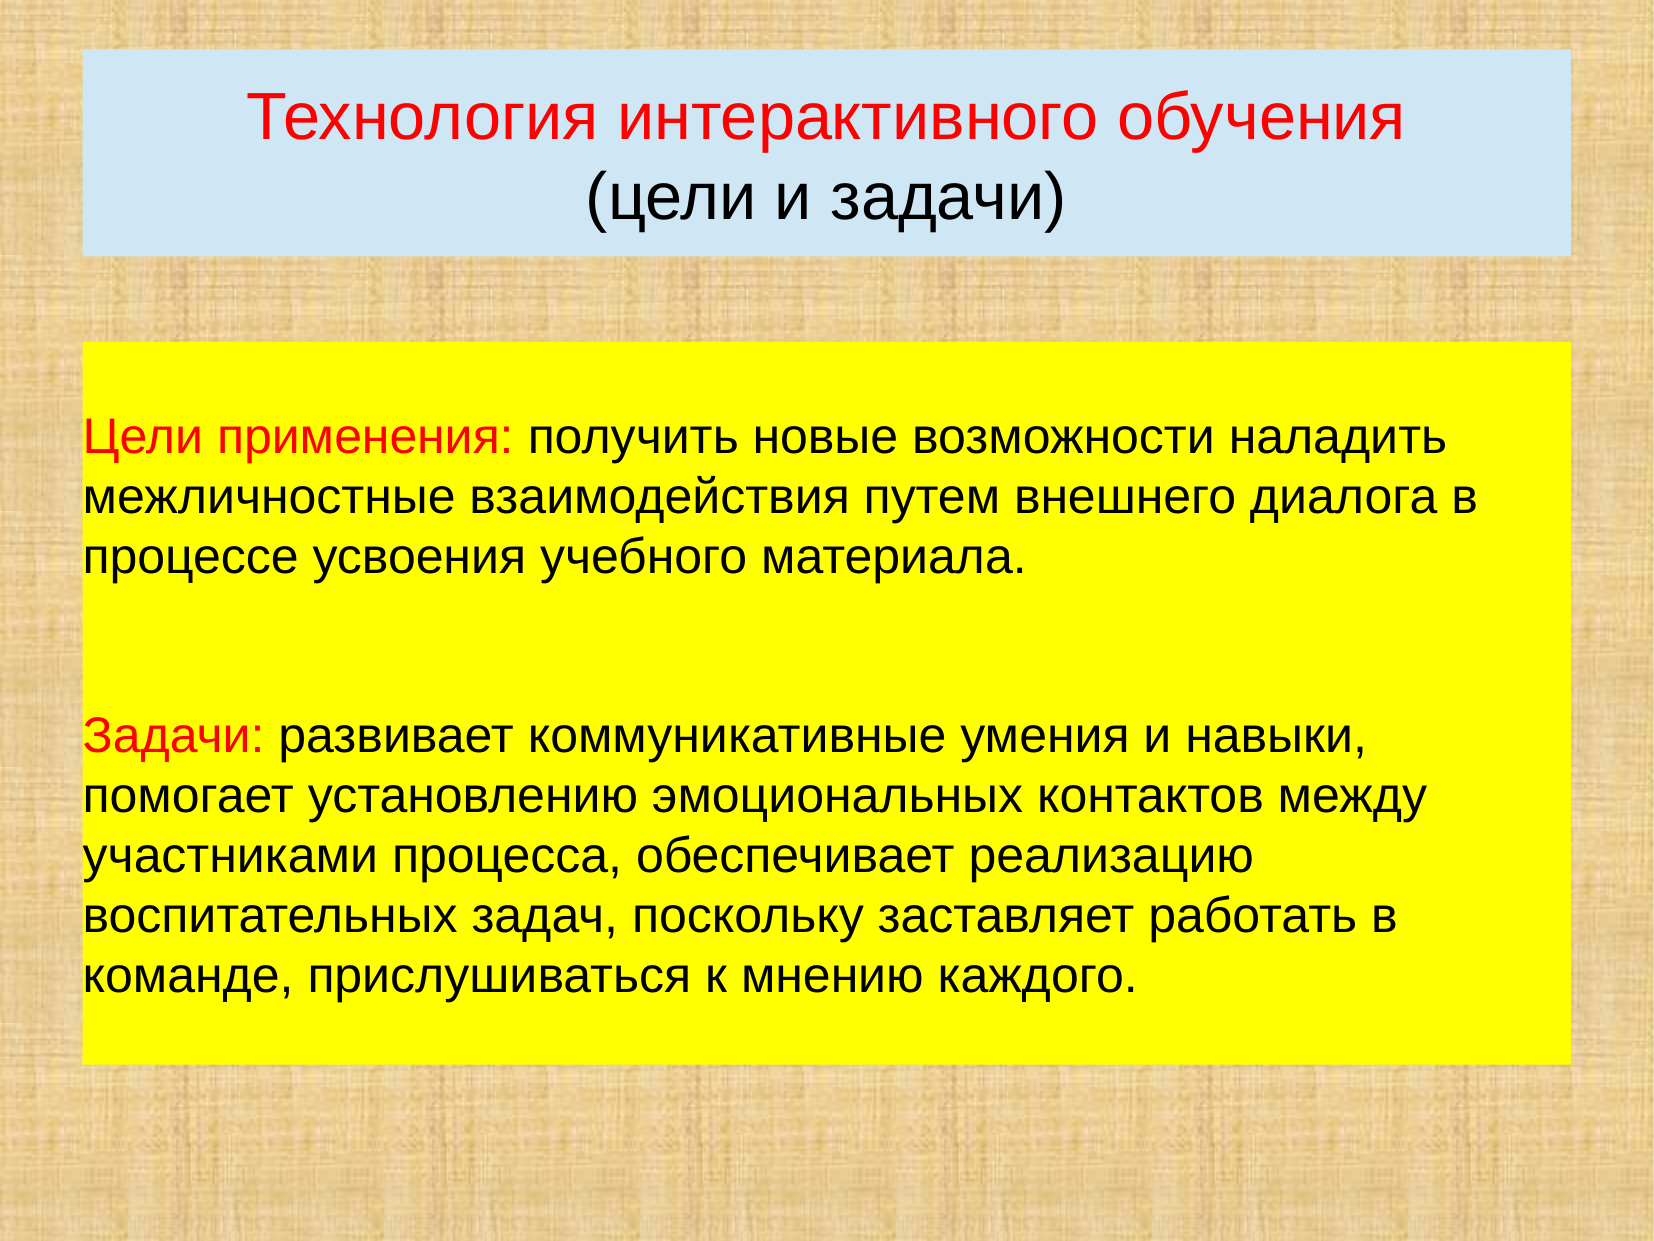

# Технология интерактивного обучения (цели и задачи)
Цели применения: получить новые возможности наладить межличностные взаимодействия путем внешнего диалога в процессе усвоения учебного материала.
Задачи: развивает коммуникативные умения и навыки, помогает установлению эмоциональных контактов между участниками процесса, обеспечивает реализацию воспитательных задач, поскольку заставляет работать в команде, прислушиваться к мнению каждого.